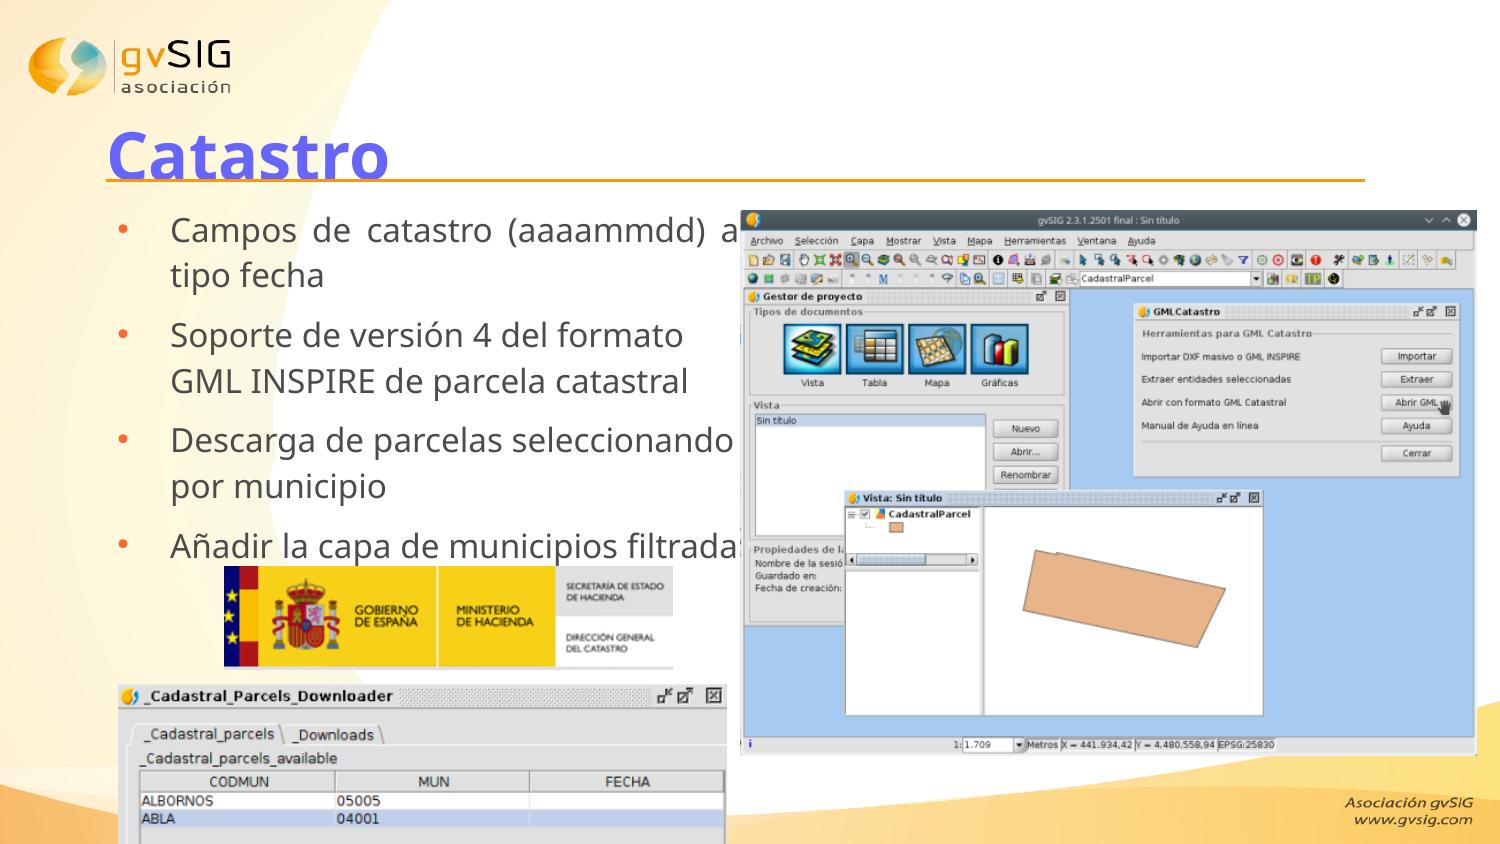

# Catastro
Campos de catastro (aaaammdd) a tipo fecha
Soporte de versión 4 del formato GML INSPIRE de parcela catastral
Descarga de parcelas seleccionando por municipio
Añadir la capa de municipios filtrada